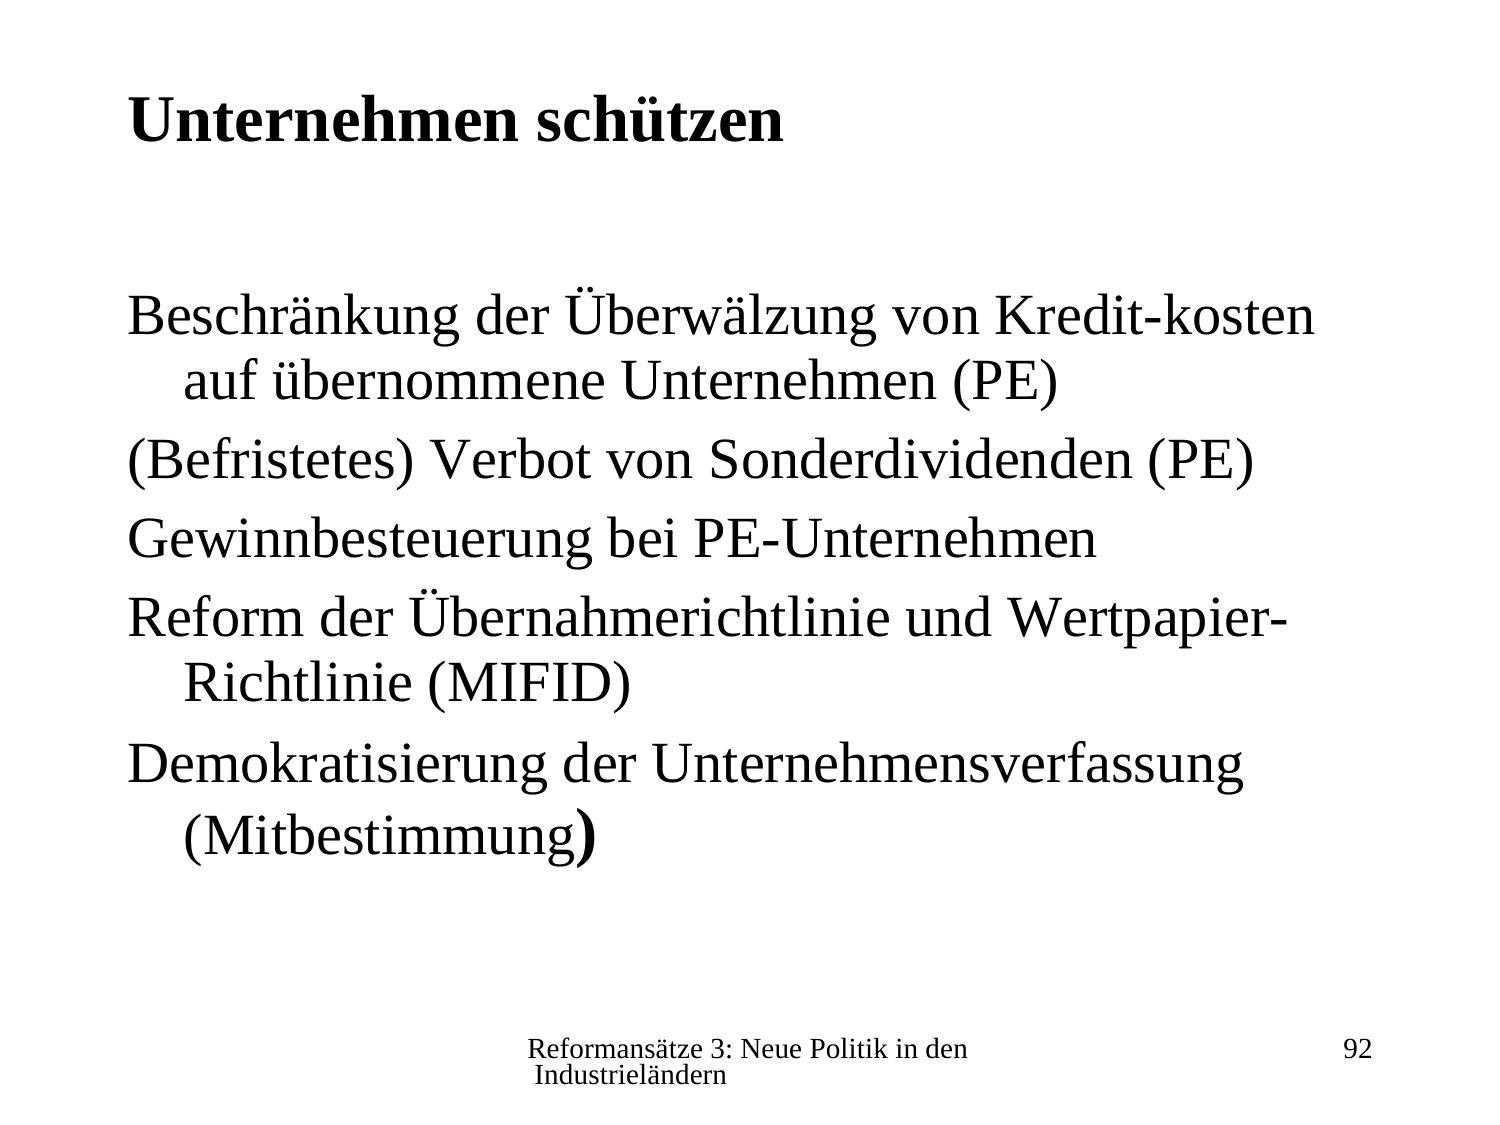

# Unternehmen schützen
Beschränkung der Überwälzung von Kredit-kosten auf übernommene Unternehmen (PE)
(Befristetes) Verbot von Sonderdividenden (PE)
Gewinnbesteuerung bei PE-Unternehmen
Reform der Übernahmerichtlinie und Wertpapier-Richtlinie (MIFID)
Demokratisierung der Unternehmensverfassung (Mitbestimmung)
Reformansätze 3: Neue Politik in den Industrieländern
92